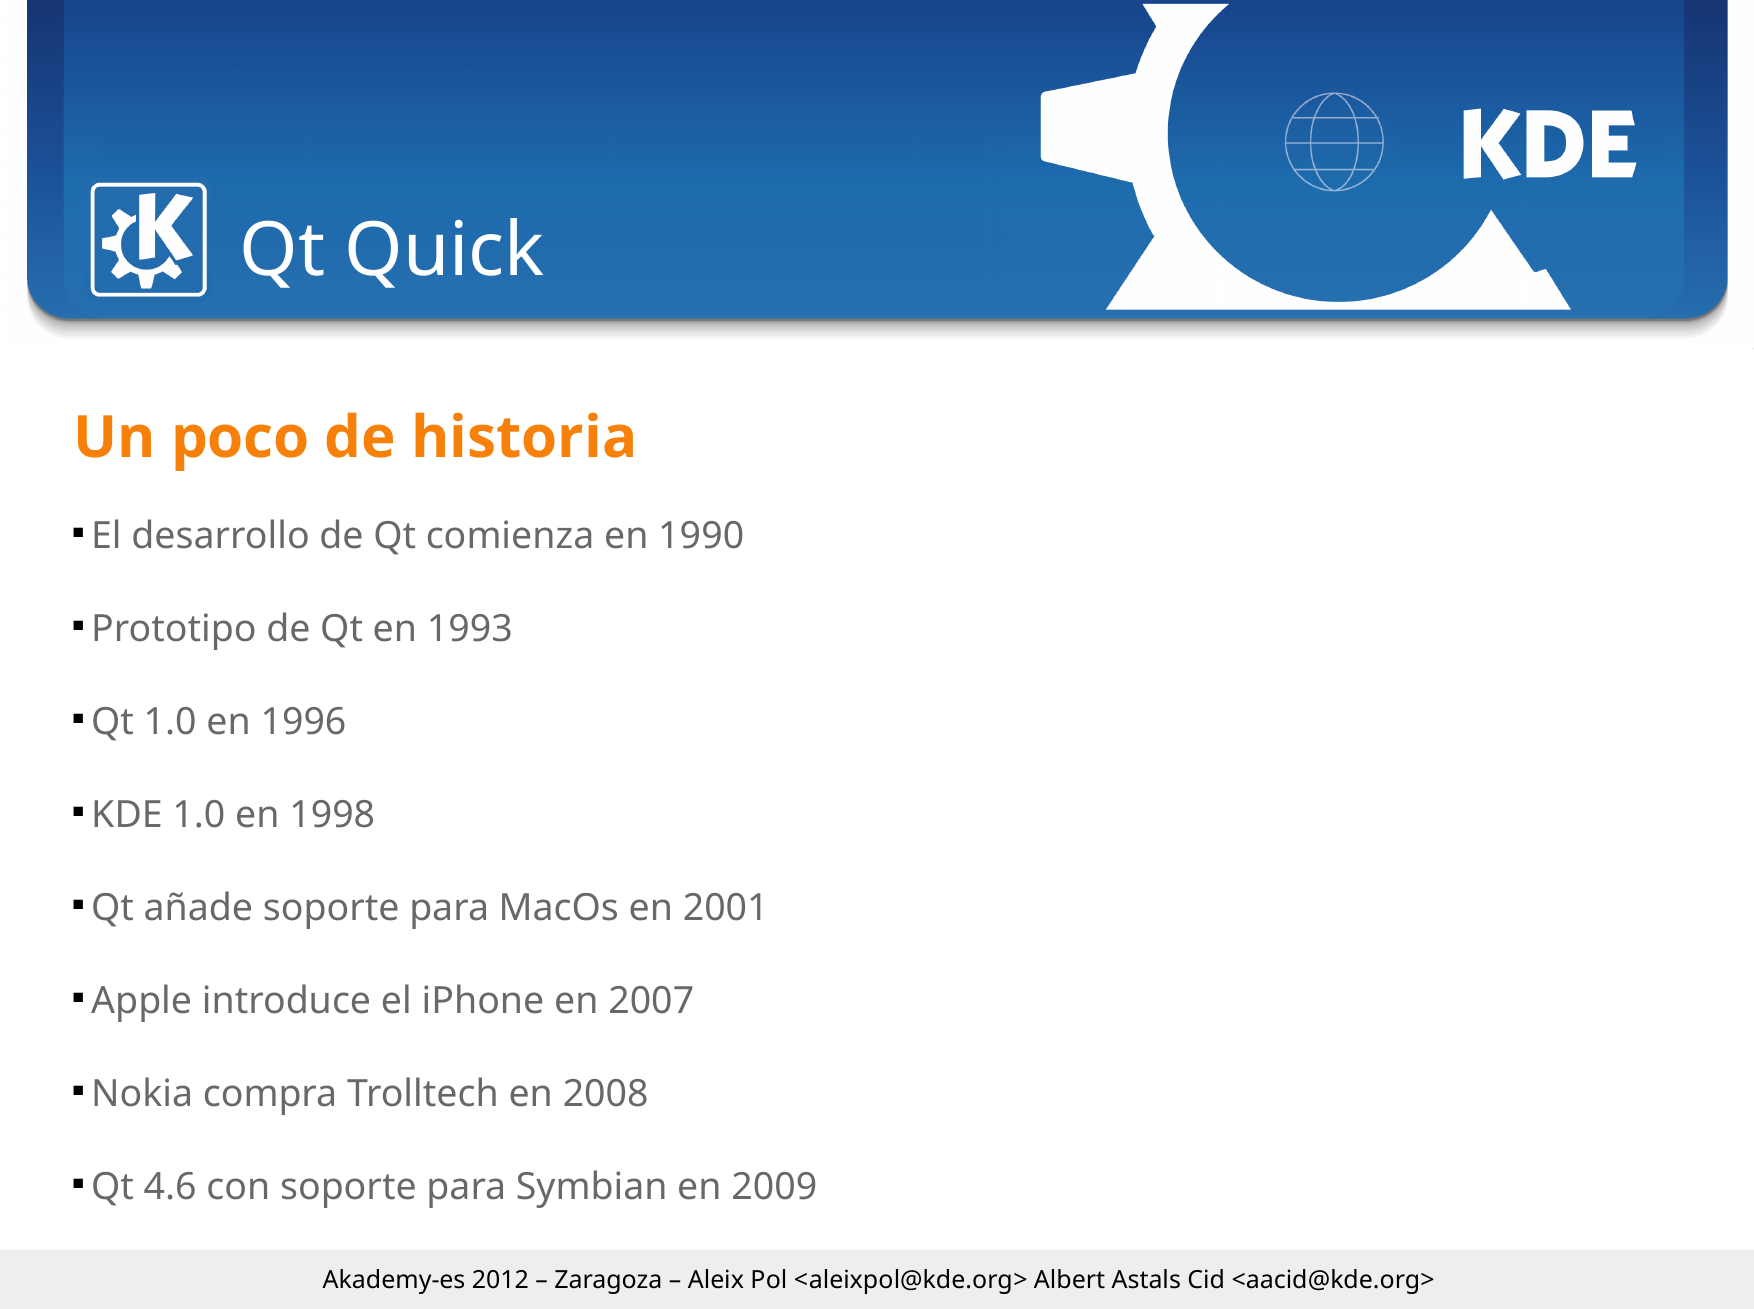

Un poco de historia
El desarrollo de Qt comienza en 1990
Prototipo de Qt en 1993
Qt 1.0 en 1996
KDE 1.0 en 1998
Qt añade soporte para MacOs en 2001
Apple introduce el iPhone en 2007
Nokia compra Trolltech en 2008
Qt 4.6 con soporte para Symbian en 2009